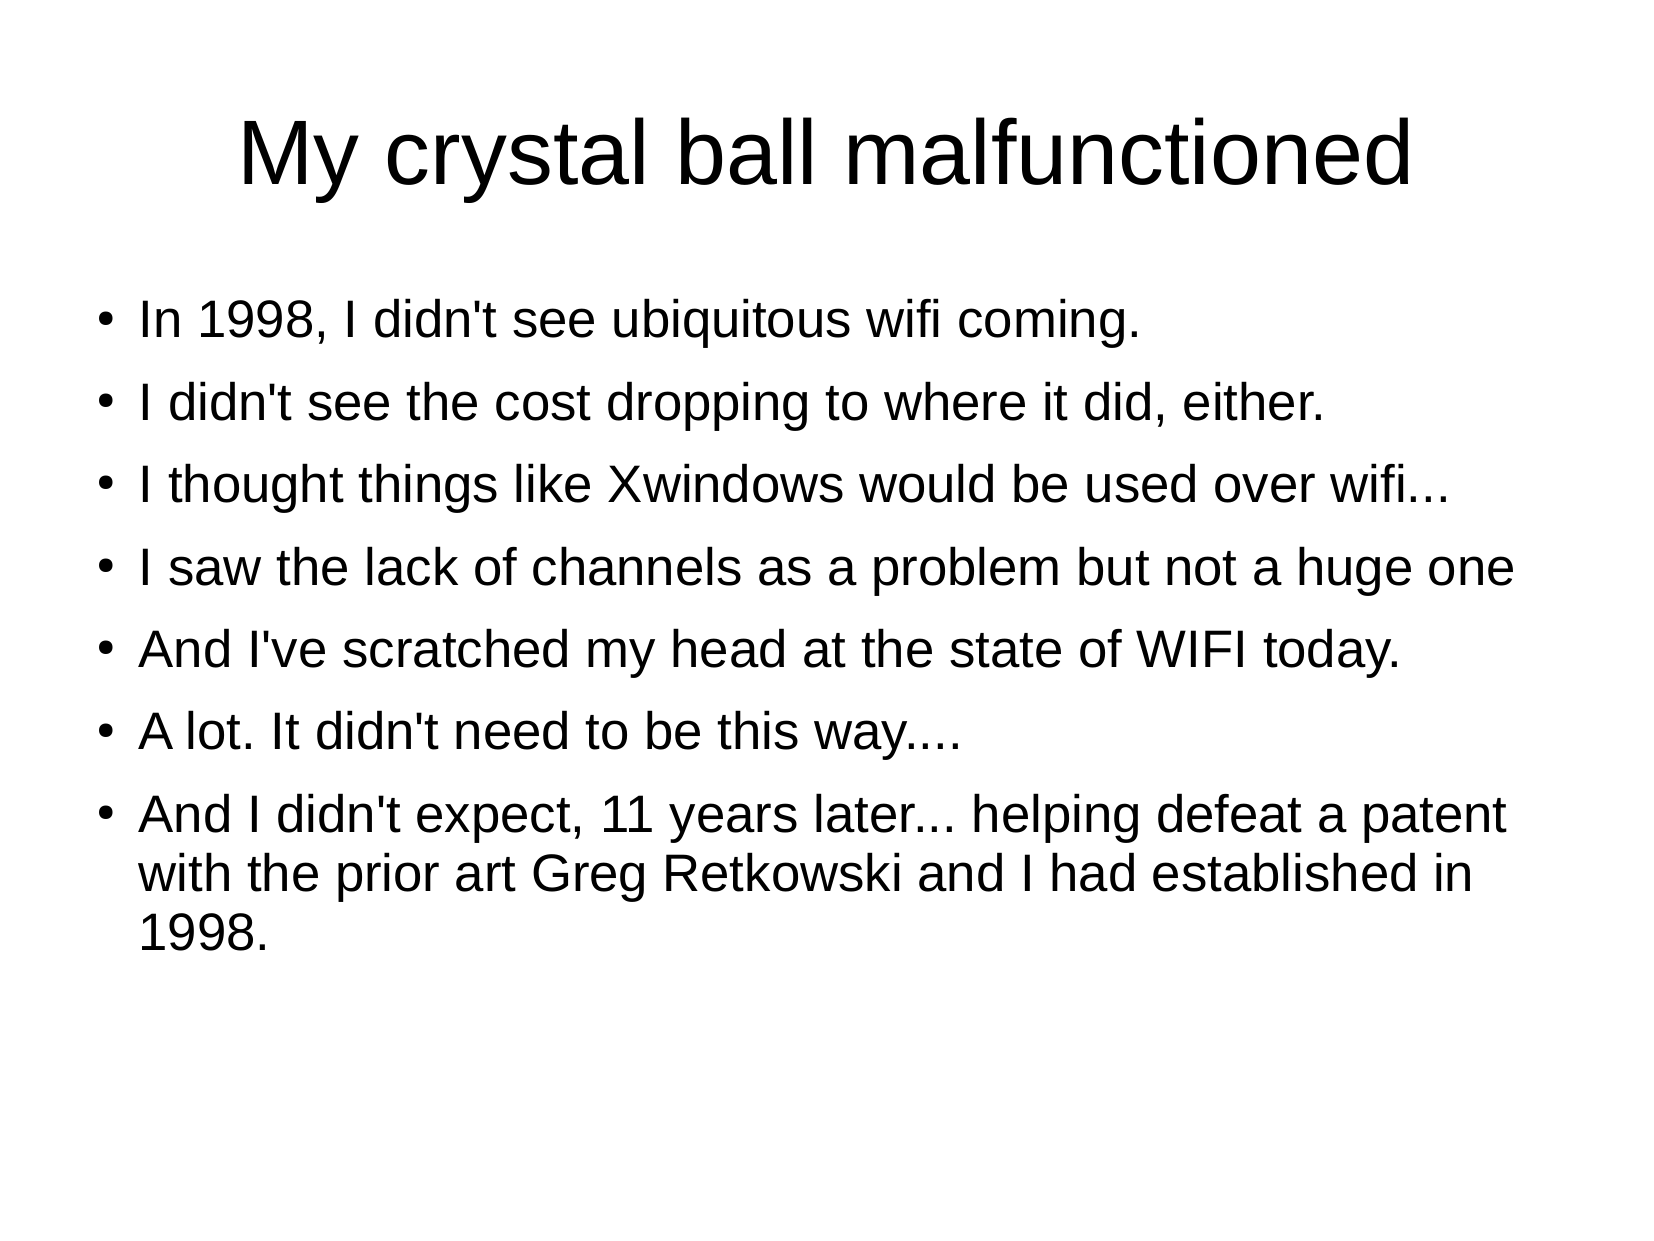

# My crystal ball malfunctioned
In 1998, I didn't see ubiquitous wifi coming.
I didn't see the cost dropping to where it did, either.
I thought things like Xwindows would be used over wifi...
I saw the lack of channels as a problem but not a huge one
And I've scratched my head at the state of WIFI today.
A lot. It didn't need to be this way....
And I didn't expect, 11 years later... helping defeat a patent with the prior art Greg Retkowski and I had established in 1998.